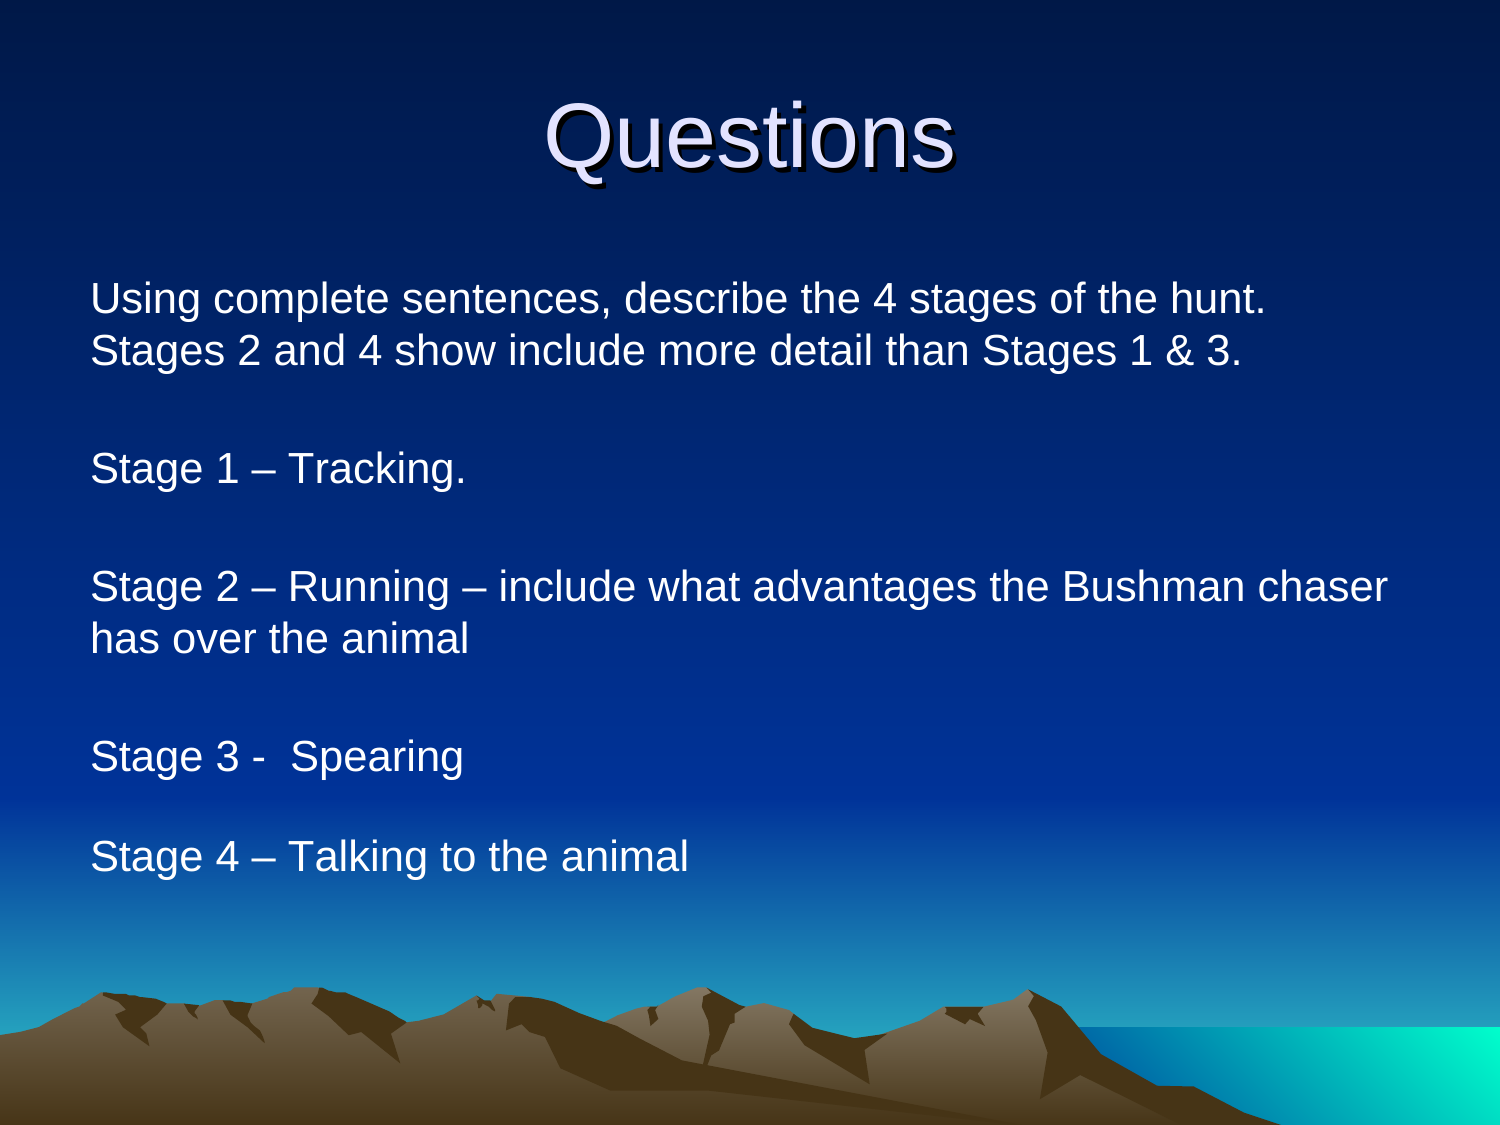

# Questions
Using complete sentences, describe the 4 stages of the hunt. Stages 2 and 4 show include more detail than Stages 1 & 3.
Stage 1 – Tracking.
Stage 2 – Running – include what advantages the Bushman chaser has over the animal
Stage 3 - Spearing
Stage 4 – Talking to the animal